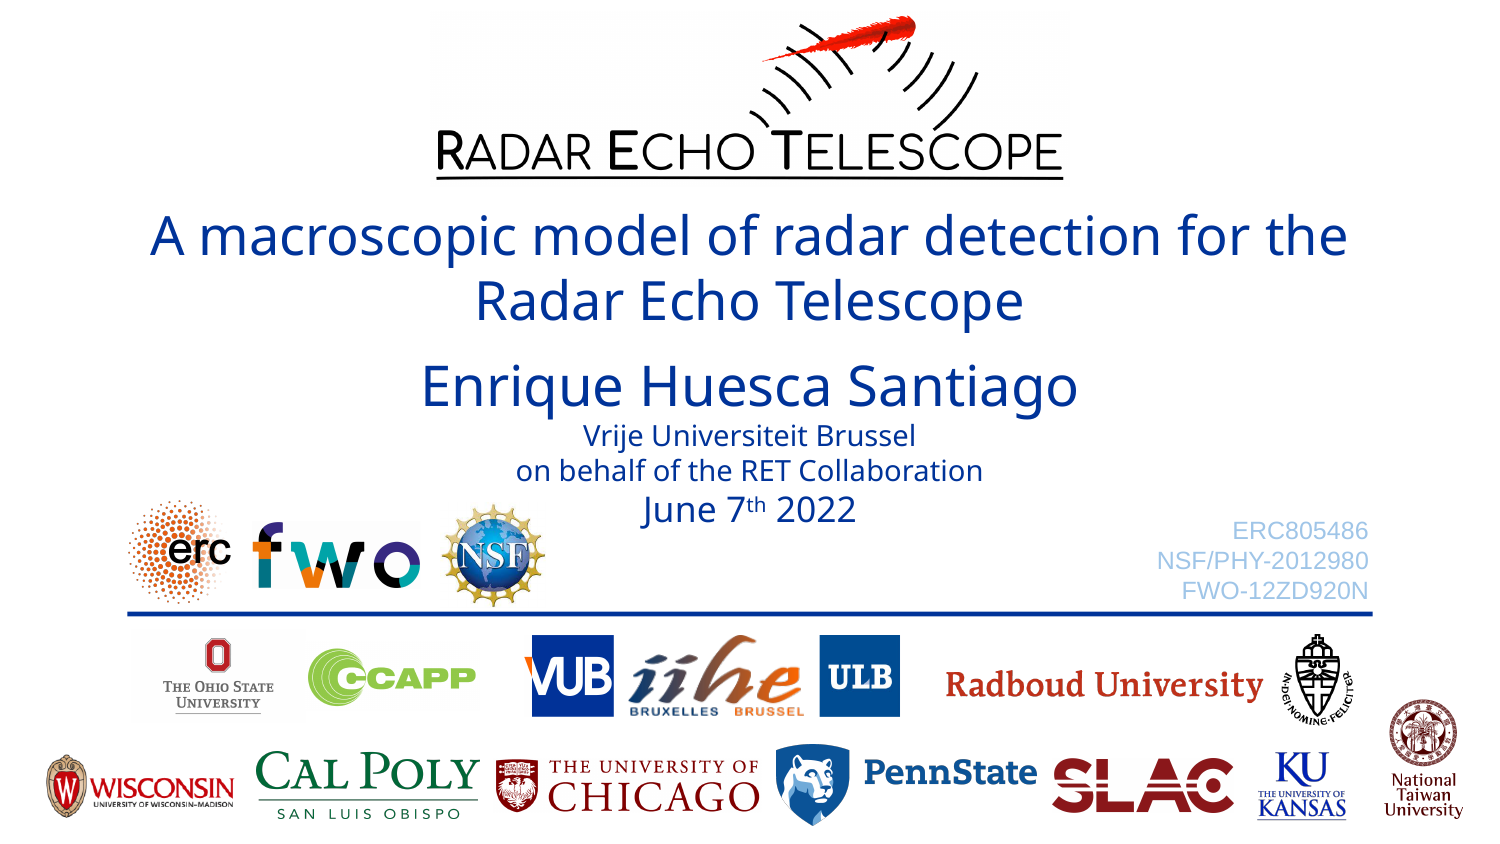

A macroscopic model of radar detection for the Radar Echo Telescope
Enrique Huesca Santiago
Vrije Universiteit Brussel
on behalf of the RET Collaboration
June 7th 2022
ERC805486
NSF/PHY-2012980
FWO-12ZD920N